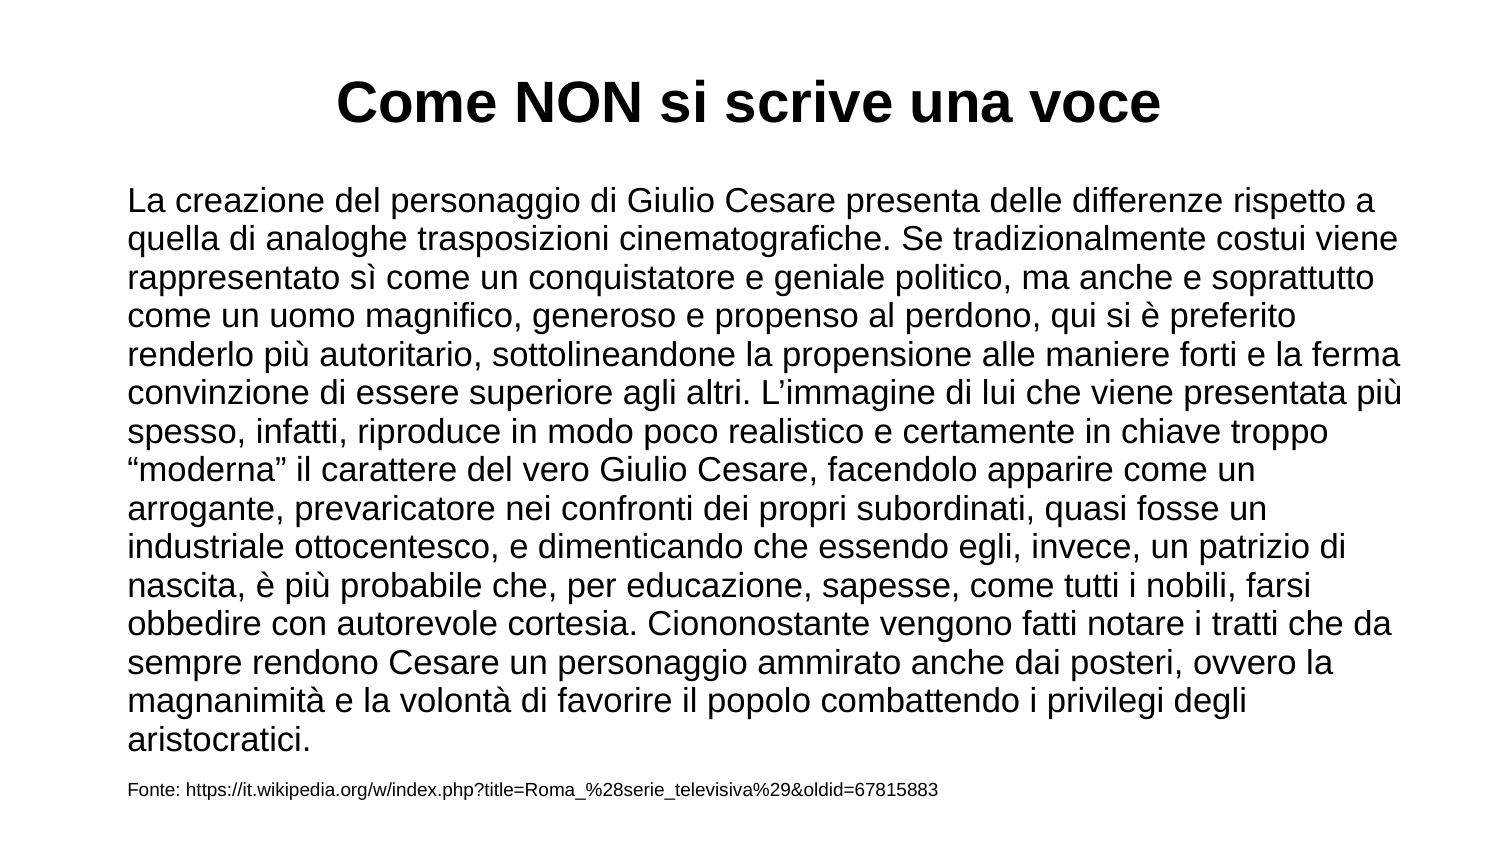

# Come NON si scrive una voce
La creazione del personaggio di Giulio Cesare presenta delle differenze rispetto a quella di analoghe trasposizioni cinematografiche. Se tradizionalmente costui viene rappresentato sì come un conquistatore e geniale politico, ma anche e soprattutto come un uomo magnifico, generoso e propenso al perdono, qui si è preferito renderlo più autoritario, sottolineandone la propensione alle maniere forti e la ferma convinzione di essere superiore agli altri. L’immagine di lui che viene presentata più spesso, infatti, riproduce in modo poco realistico e certamente in chiave troppo “moderna” il carattere del vero Giulio Cesare, facendolo apparire come un arrogante, prevaricatore nei confronti dei propri subordinati, quasi fosse un industriale ottocentesco, e dimenticando che essendo egli, invece, un patrizio di nascita, è più probabile che, per educazione, sapesse, come tutti i nobili, farsi obbedire con autorevole cortesia. Ciononostante vengono fatti notare i tratti che da sempre rendono Cesare un personaggio ammirato anche dai posteri, ovvero la magnanimità e la volontà di favorire il popolo combattendo i privilegi degli aristocratici.
Fonte: https://it.wikipedia.org/w/index.php?title=Roma_%28serie_televisiva%29&oldid=67815883